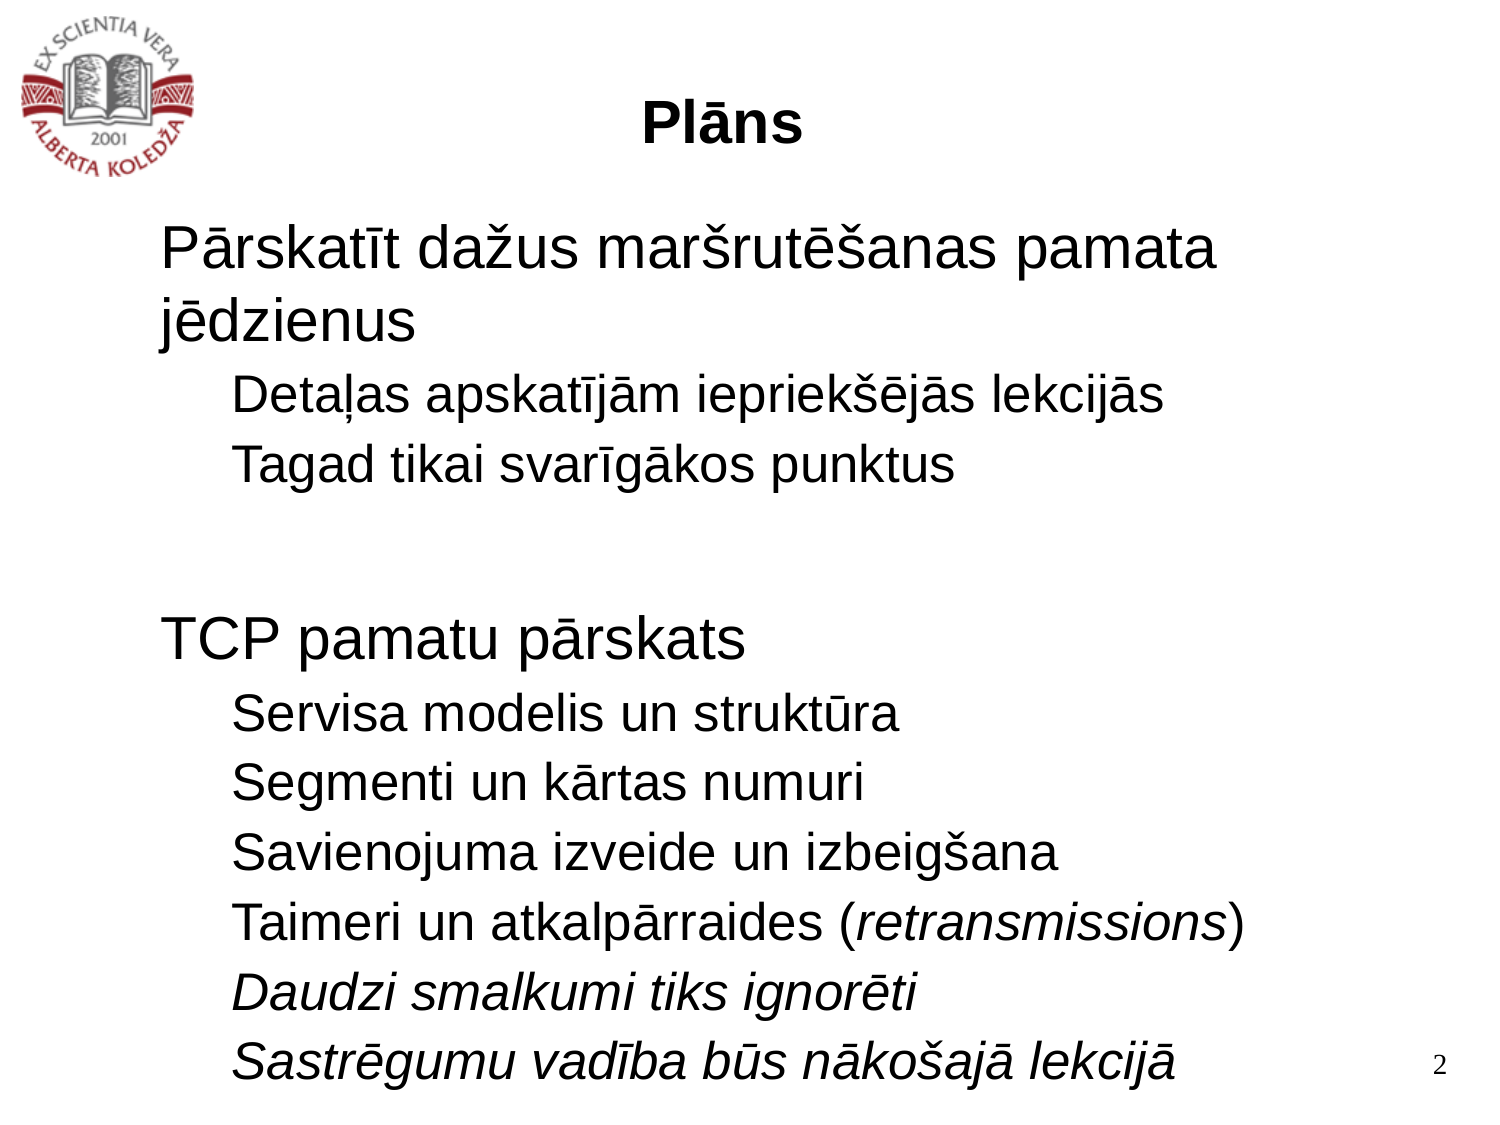

# Plāns
Pārskatīt dažus maršrutēšanas pamata jēdzienus
Detaļas apskatījām iepriekšējās lekcijās
Tagad tikai svarīgākos punktus
TCP pamatu pārskats
Servisa modelis un struktūra
Segmenti un kārtas numuri
Savienojuma izveide un izbeigšana
Taimeri un atkalpārraides (retransmissions)
Daudzi smalkumi tiks ignorēti
Sastrēgumu vadība būs nākošajā lekcijā
2